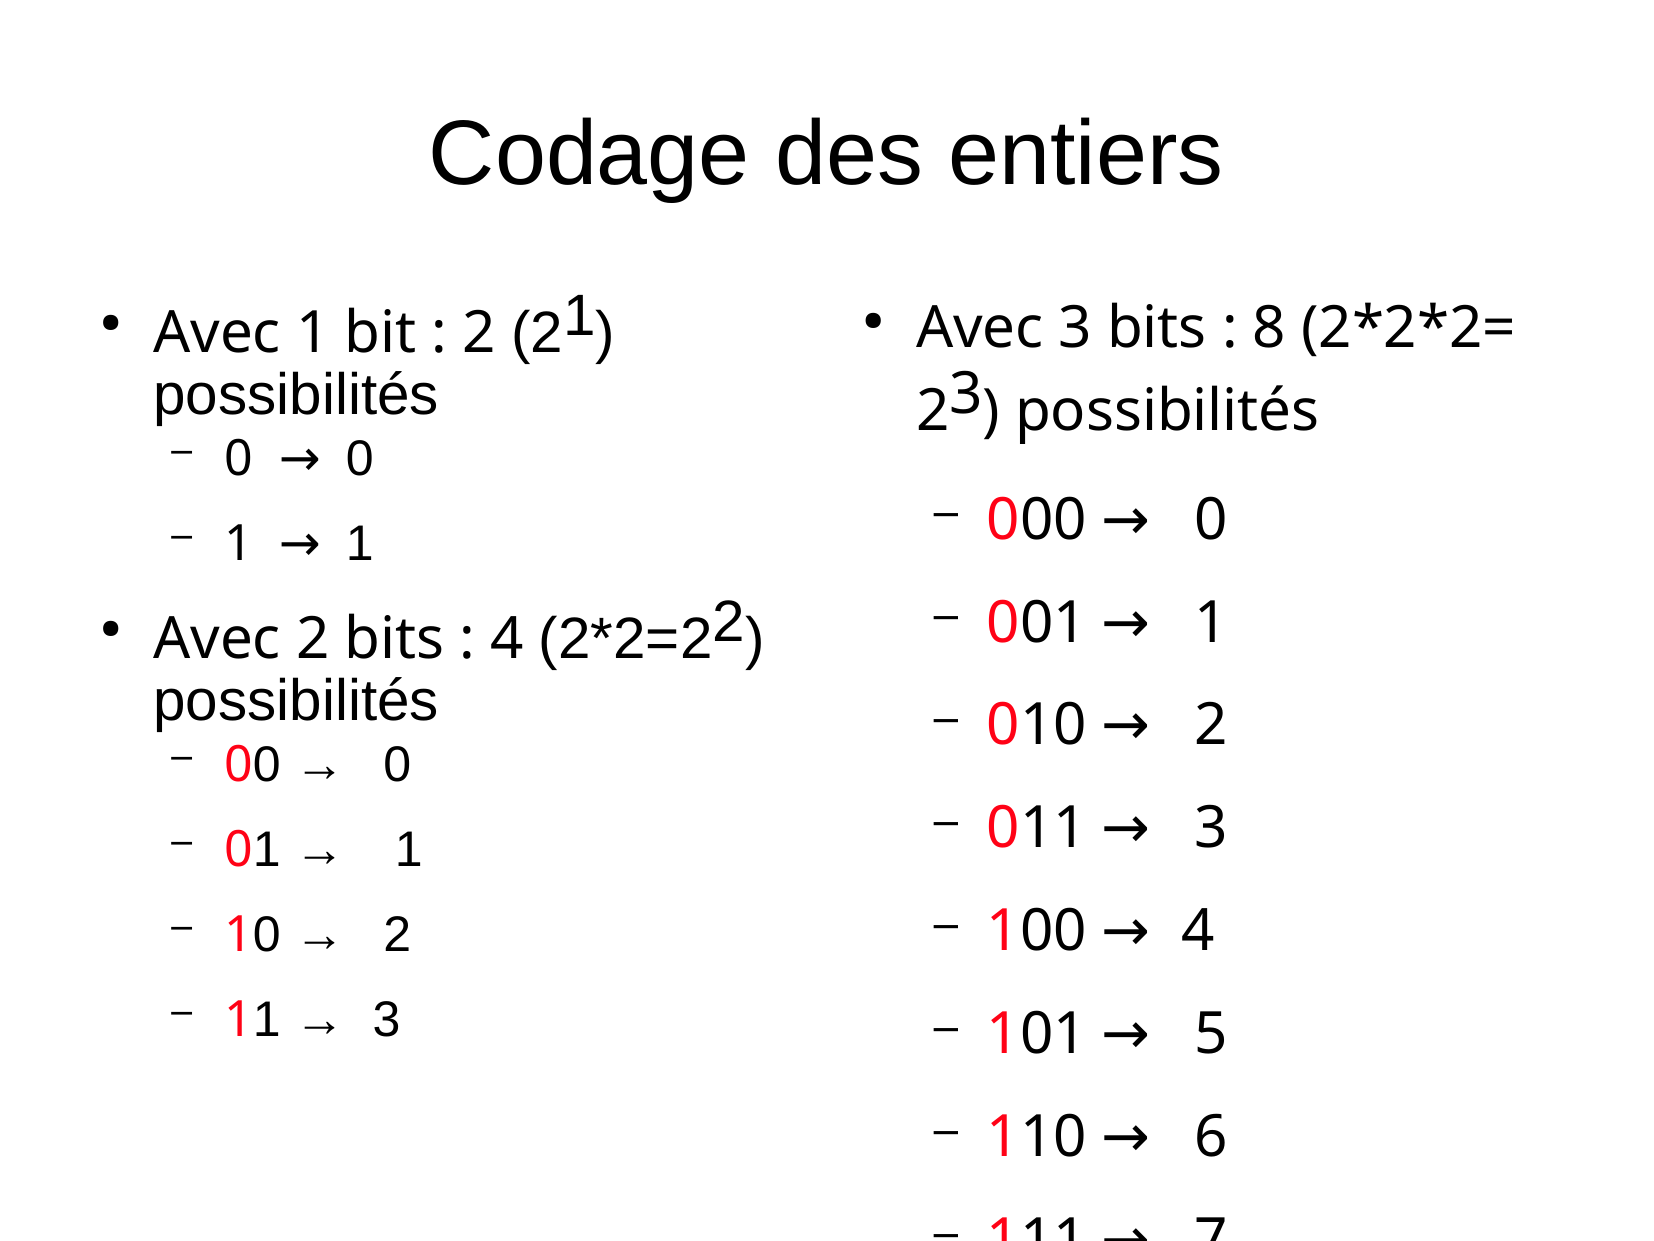

# Codage des entiers
Avec 1 bit : 2 (21) possibilités
0 → 0
1 → 1
Avec 2 bits : 4 (2*2=22) possibilités
00 → 0
01 → 1
10 → 2
11 → 3
Avec 3 bits : 8 (2*2*2= 23) possibilités
000 → 0
001 → 1
010 → 2
011 → 3
100 → 4
101 → 5
110 → 6
111 → 7